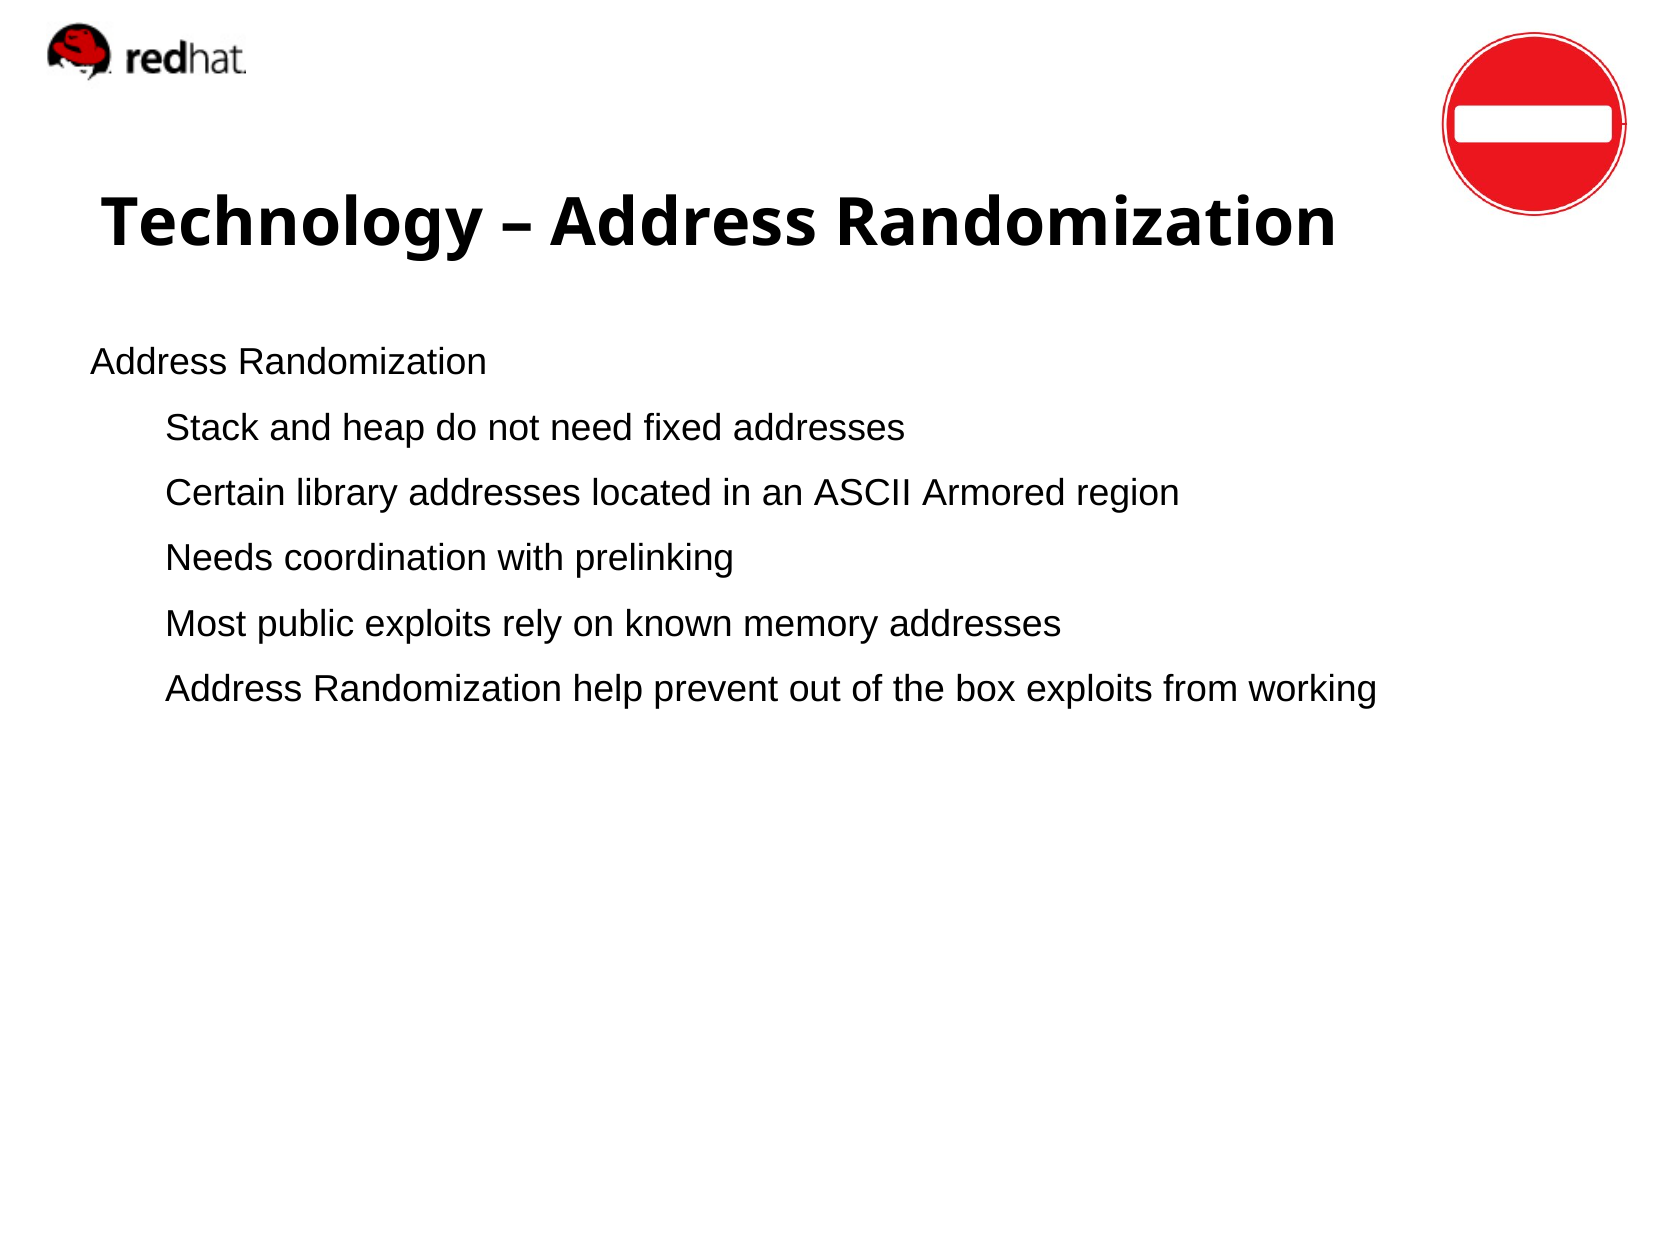

# Technology – Address Randomization
Address Randomization
Stack and heap do not need fixed addresses
Certain library addresses located in an ASCII Armored region
Needs coordination with prelinking
Most public exploits rely on known memory addresses
Address Randomization help prevent out of the box exploits from working